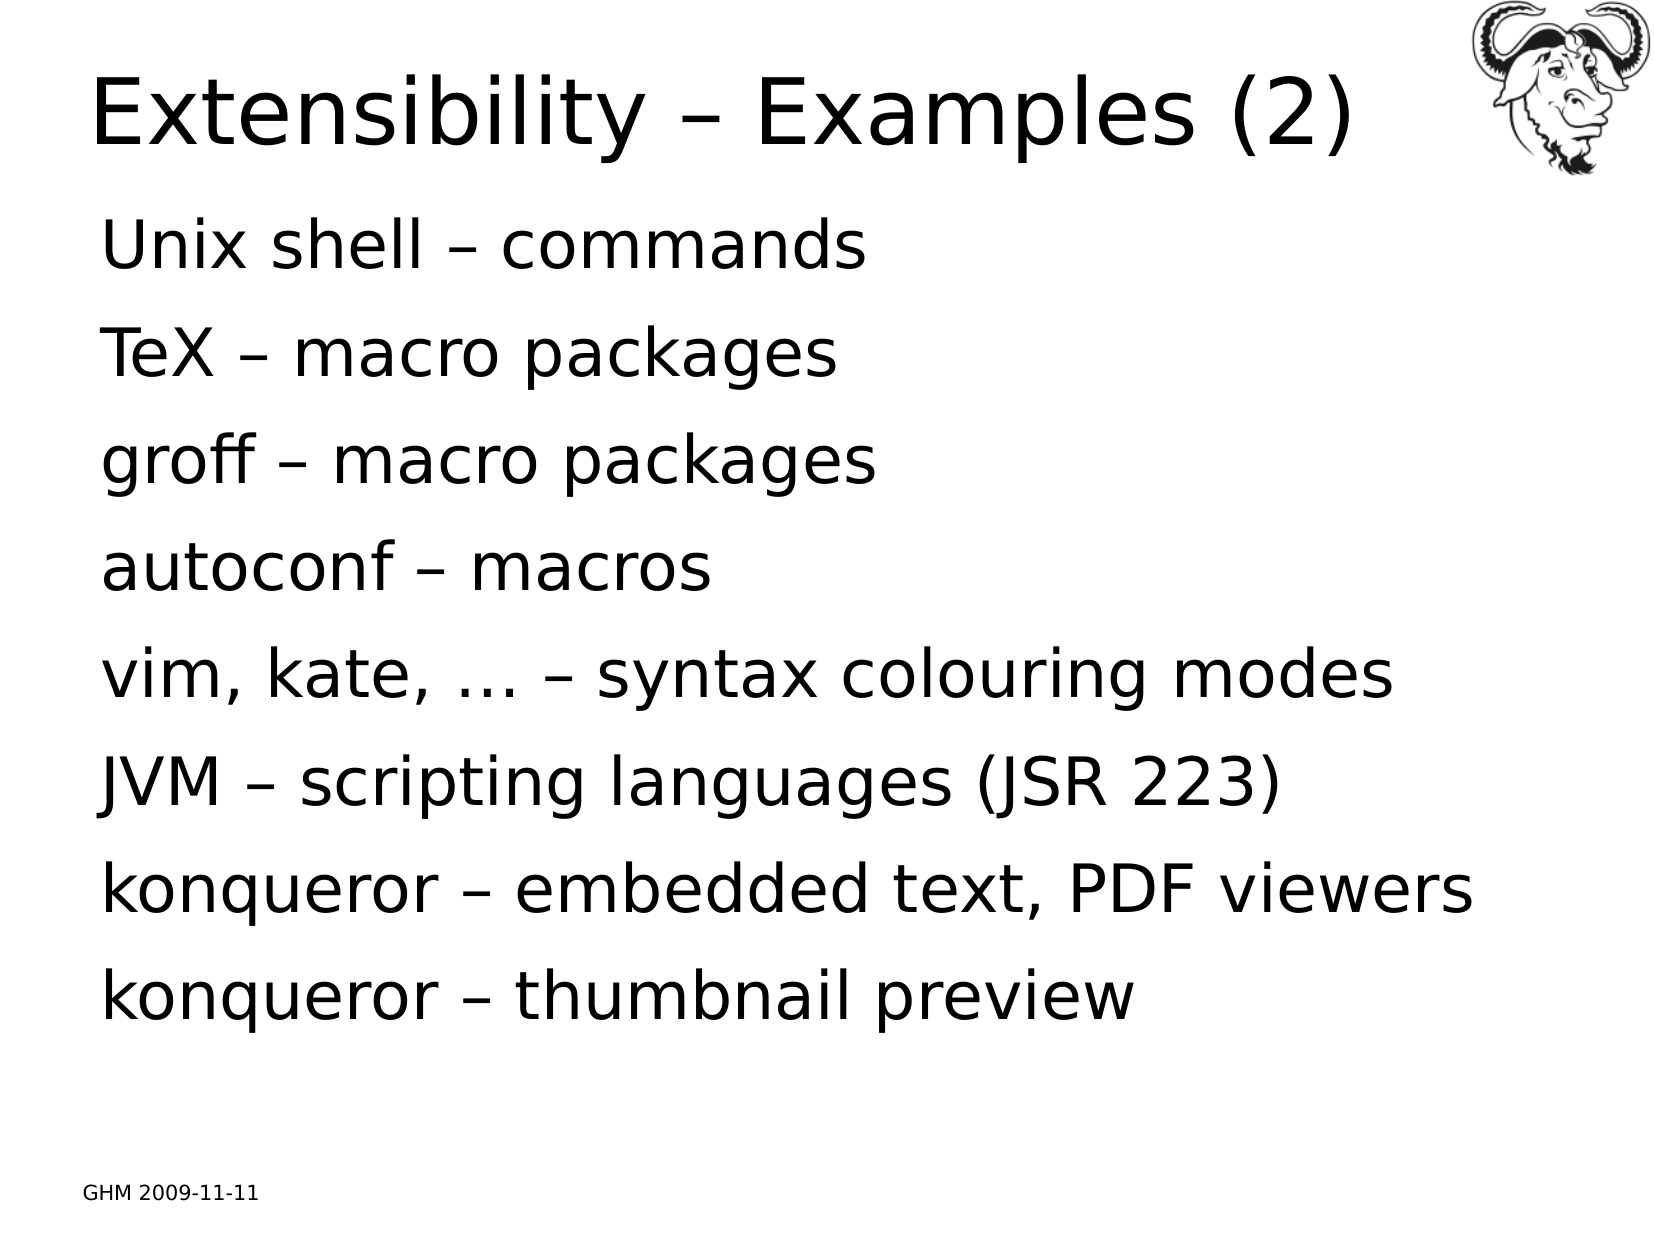

# Extensibility – Examples (2)
Unix shell – commands
TeX – macro packages
groff – macro packages
autoconf – macros
vim, kate, … – syntax colouring modes
JVM – scripting languages (JSR 223)
konqueror – embedded text, PDF viewers
konqueror – thumbnail preview